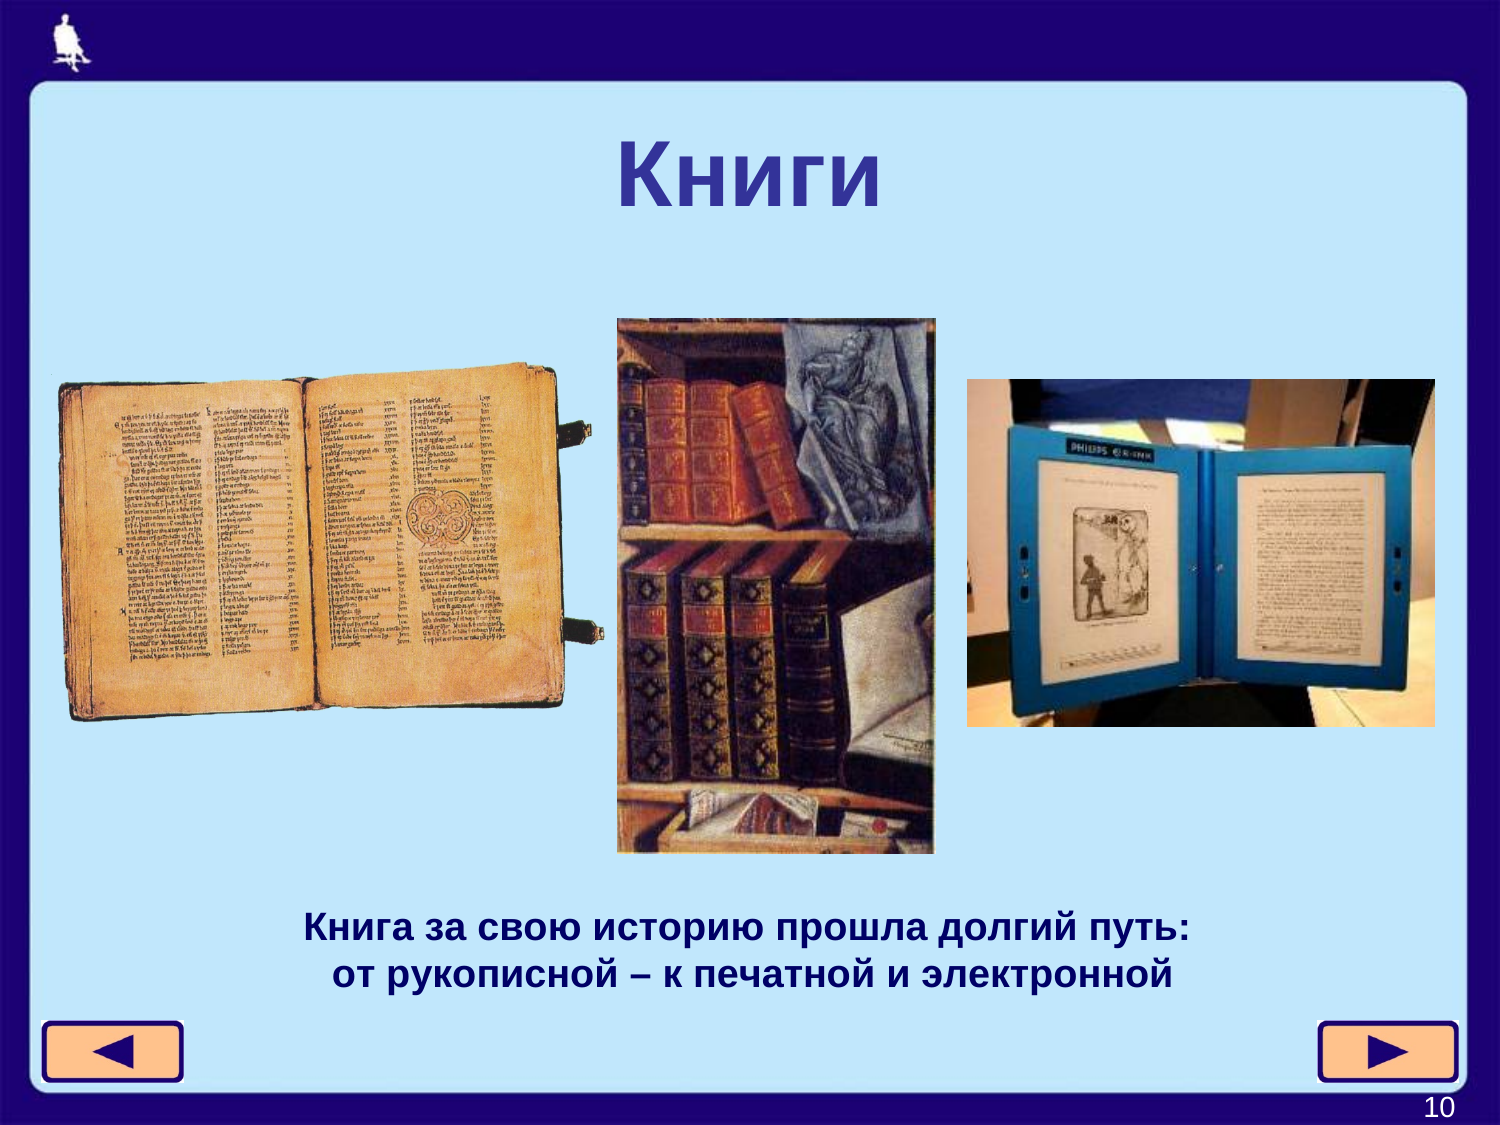

# Книги
Книга за свою историю прошла долгий путь:
от рукописной – к печатной и электронной